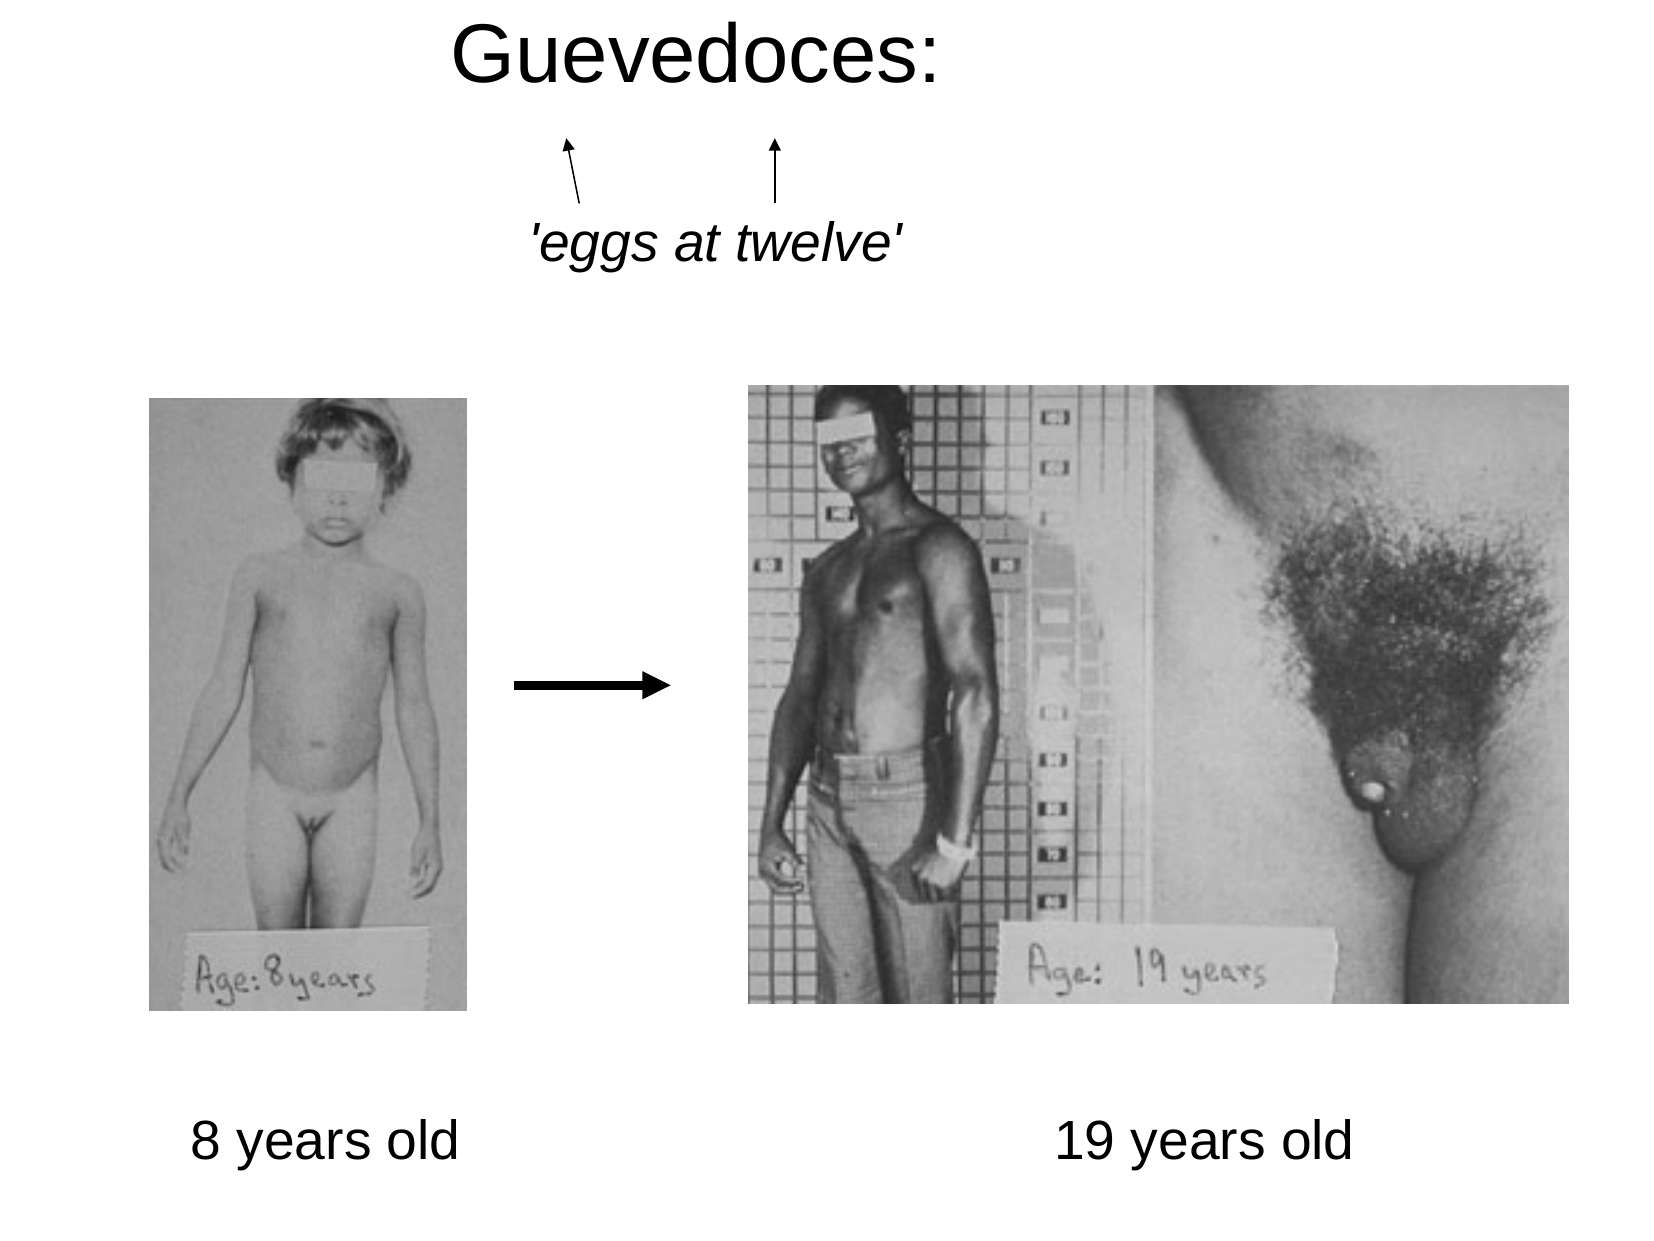

Guevedoces:
'eggs at twelve'
8 years old 19 years old